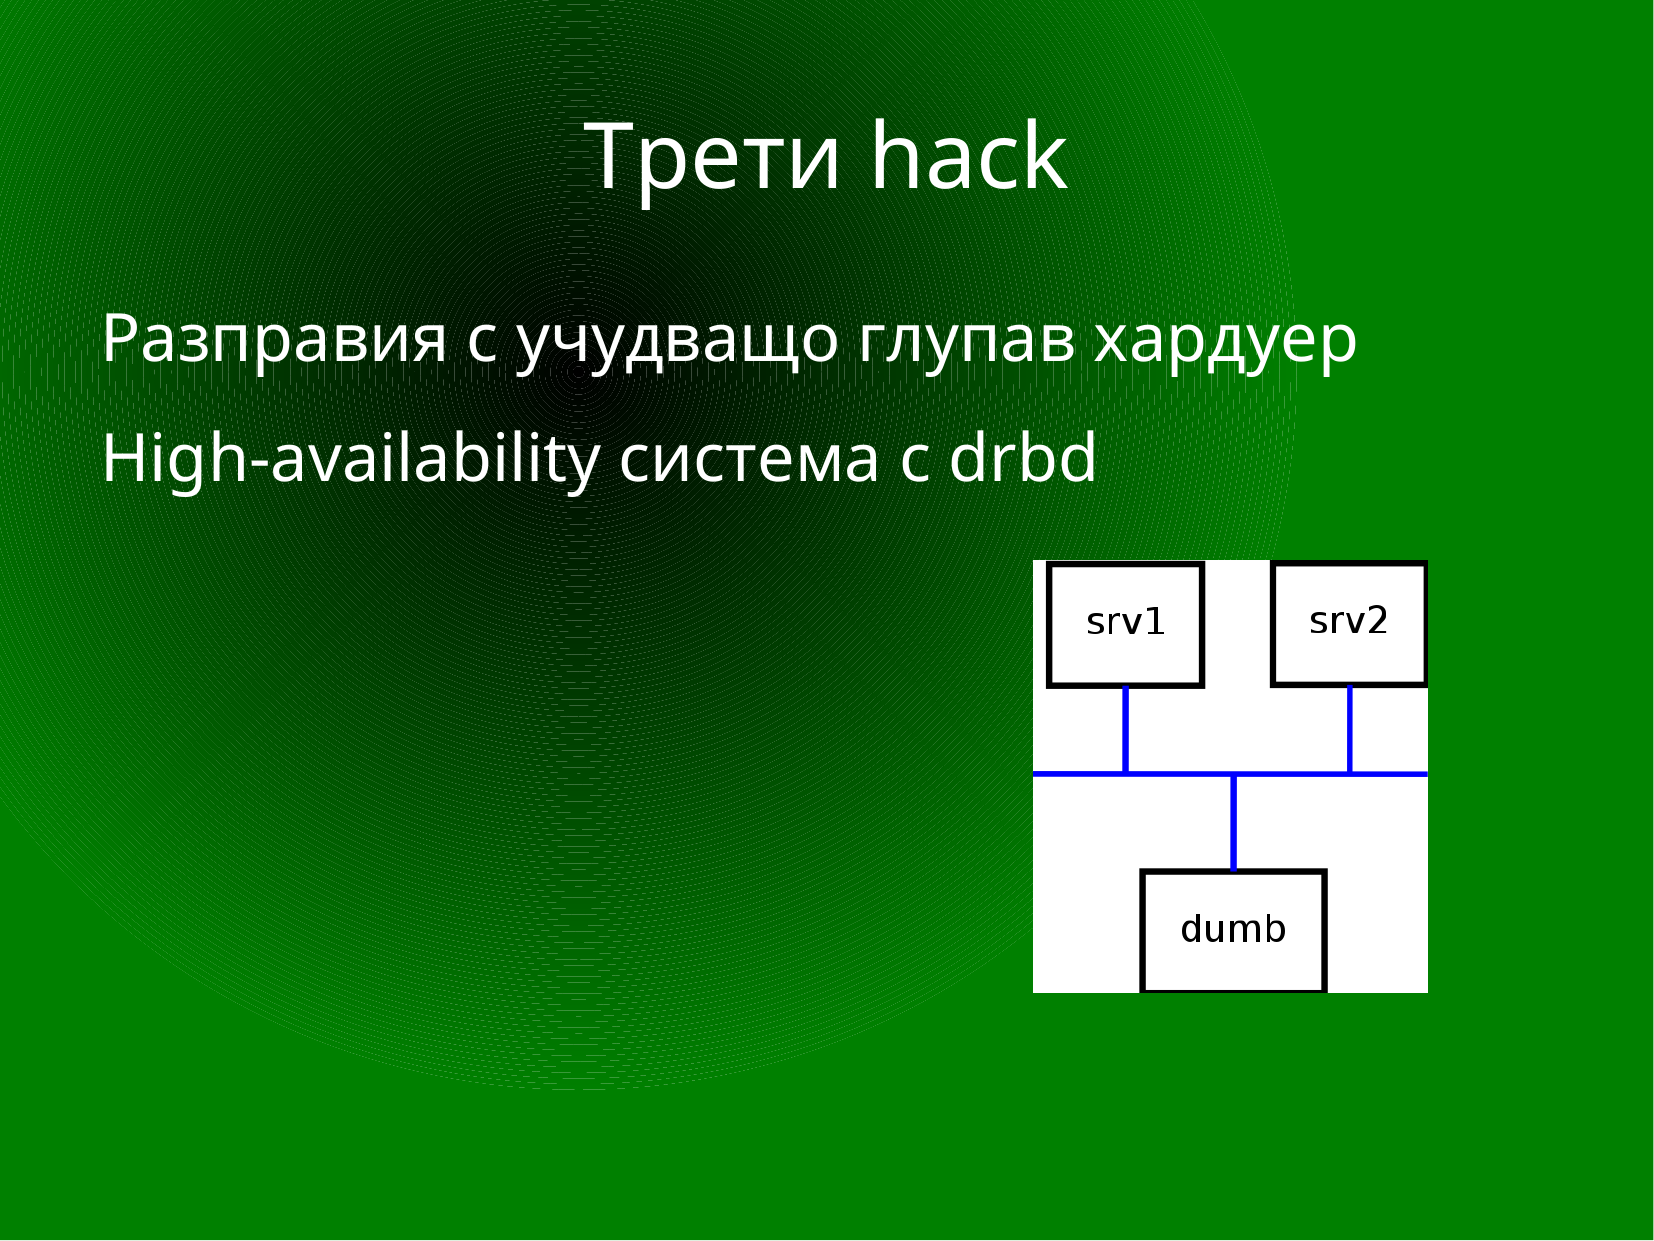

# Трети hack
Разправия с учудващо глупав хардуер
High-availability система с drbd